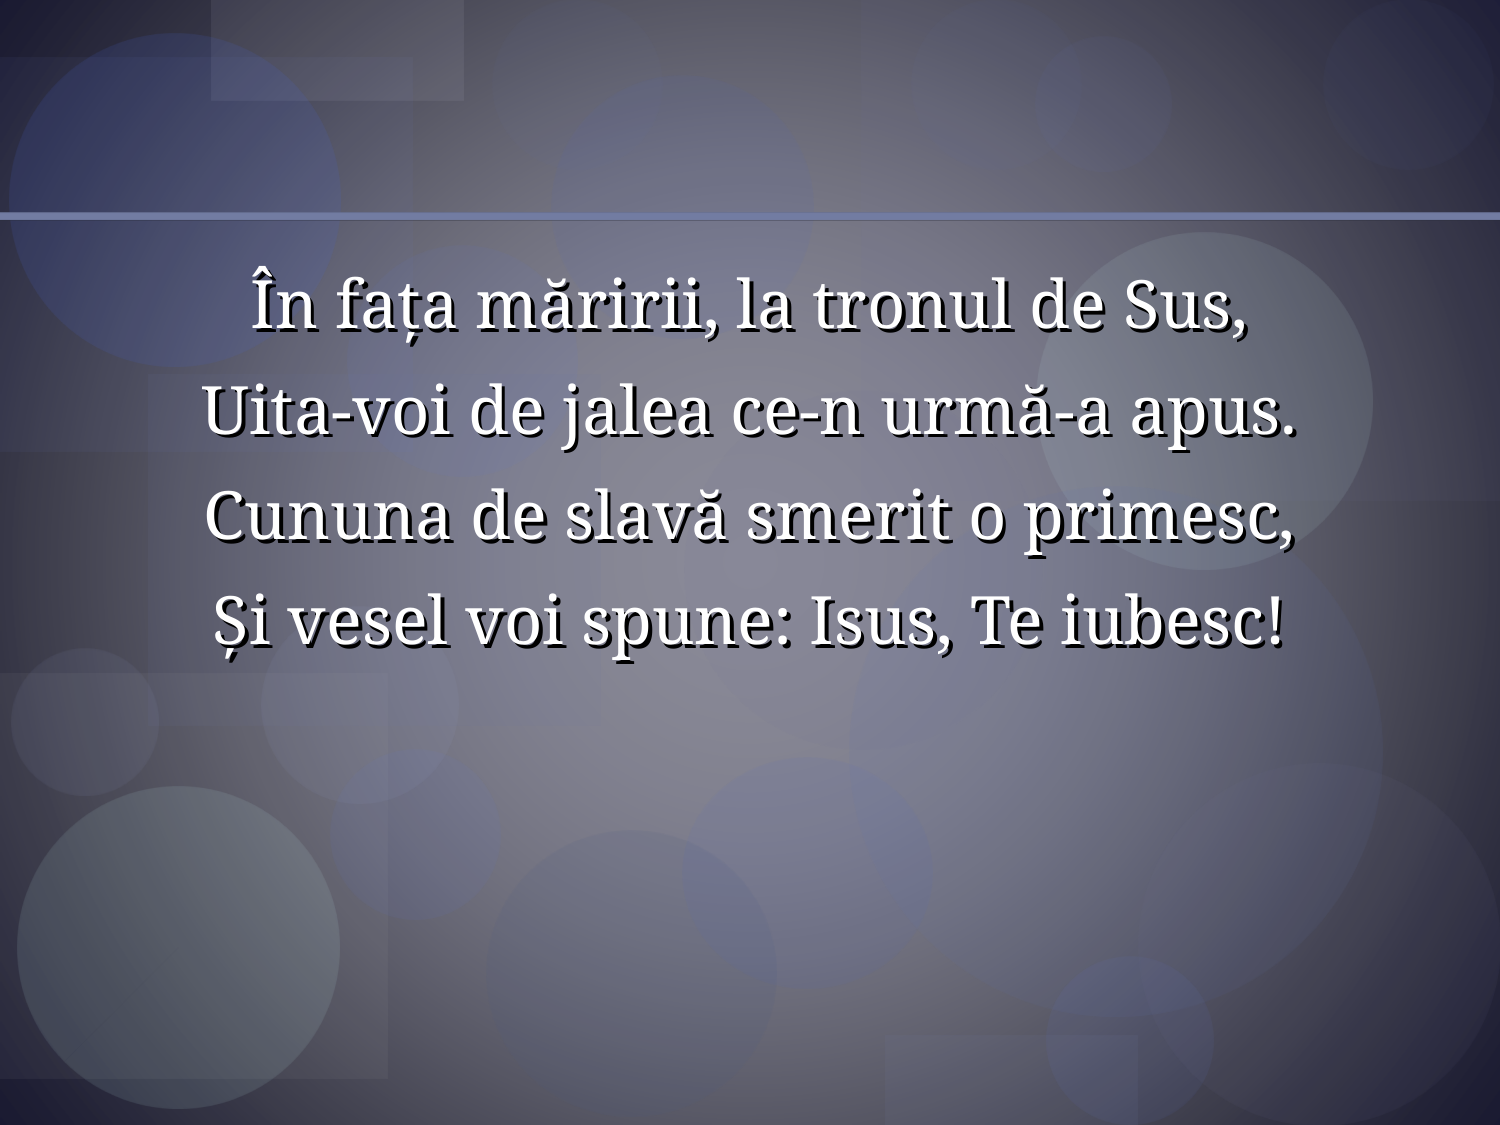

#
În faţa măririi, la tronul de Sus,
Uita-voi de jalea ce-n urmă-a apus.
Cununa de slavă smerit o primesc,
Şi vesel voi spune: Isus, Te iubesc!